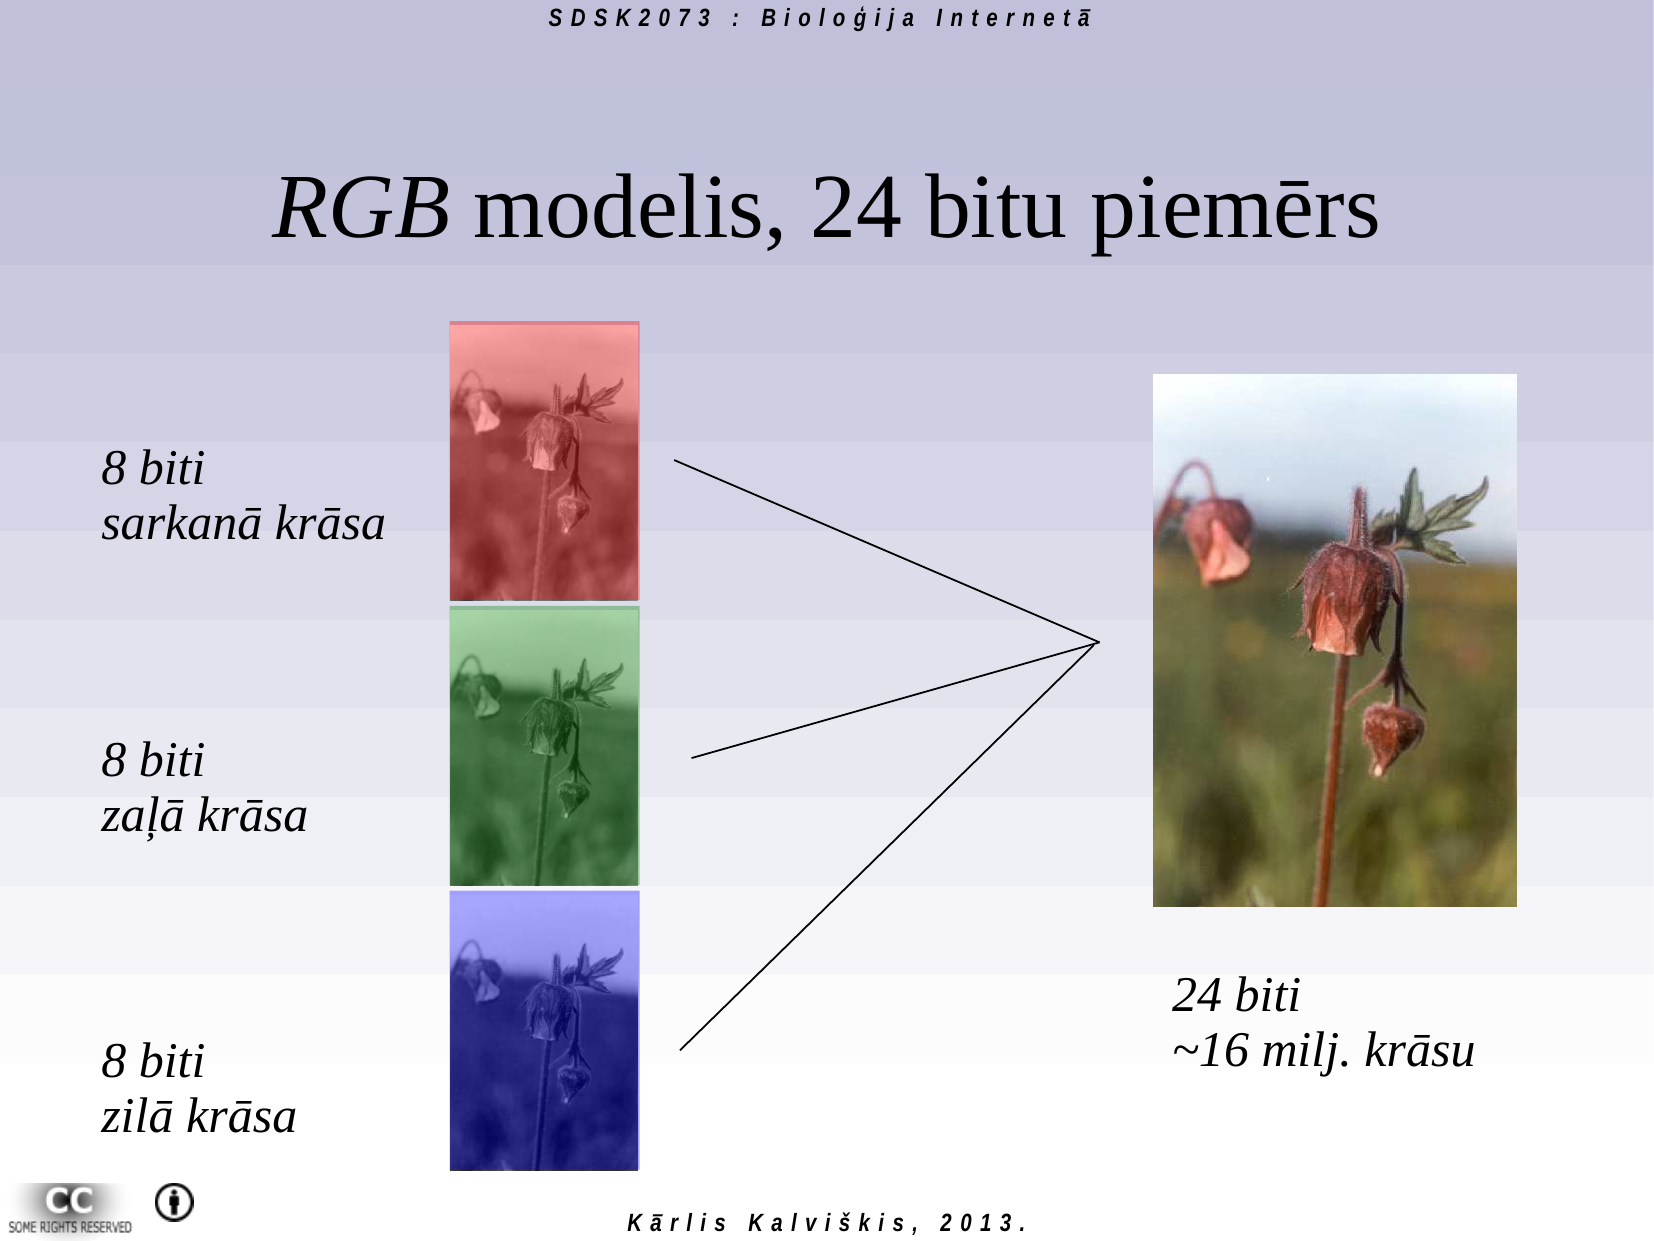

# RGB modelis, 24 bitu piemērs
8 biti
sarkanā krāsa
8 biti
zaļā krāsa
24 biti
~16 milj. krāsu
8 biti
zilā krāsa